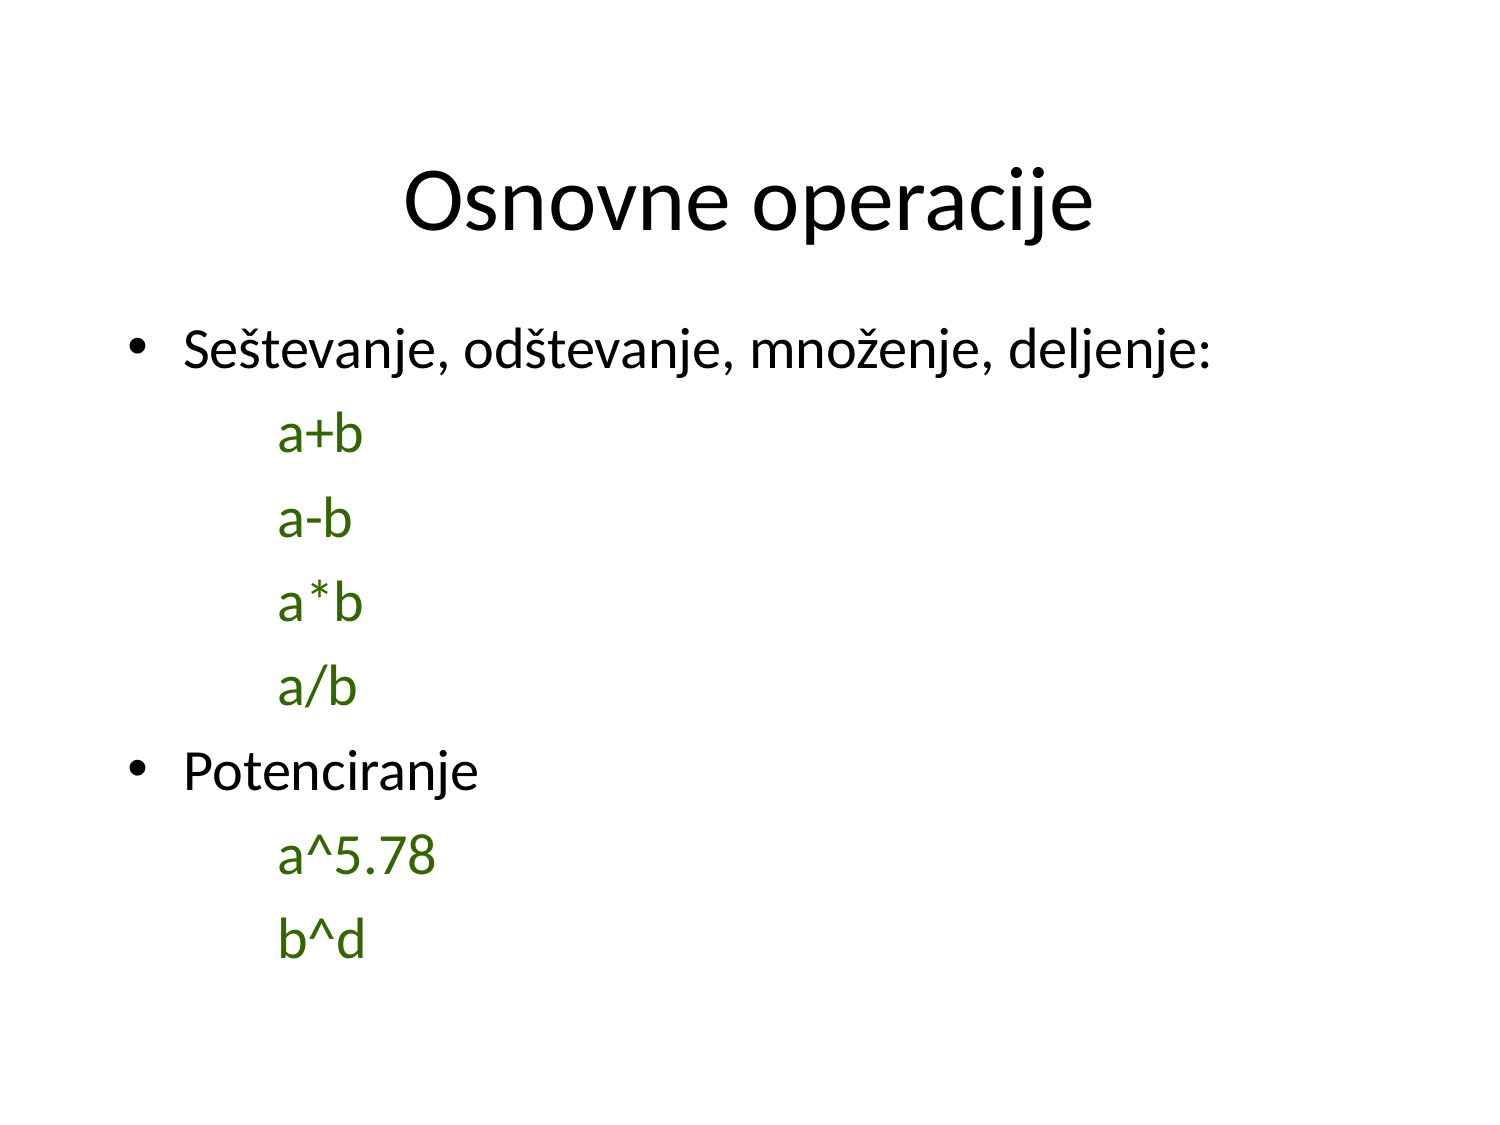

# Osnovne operacije
Seštevanje, odštevanje, množenje, deljenje:
		a+b
		a-b
		a*b
		a/b
Potenciranje
		a^5.78
		b^d